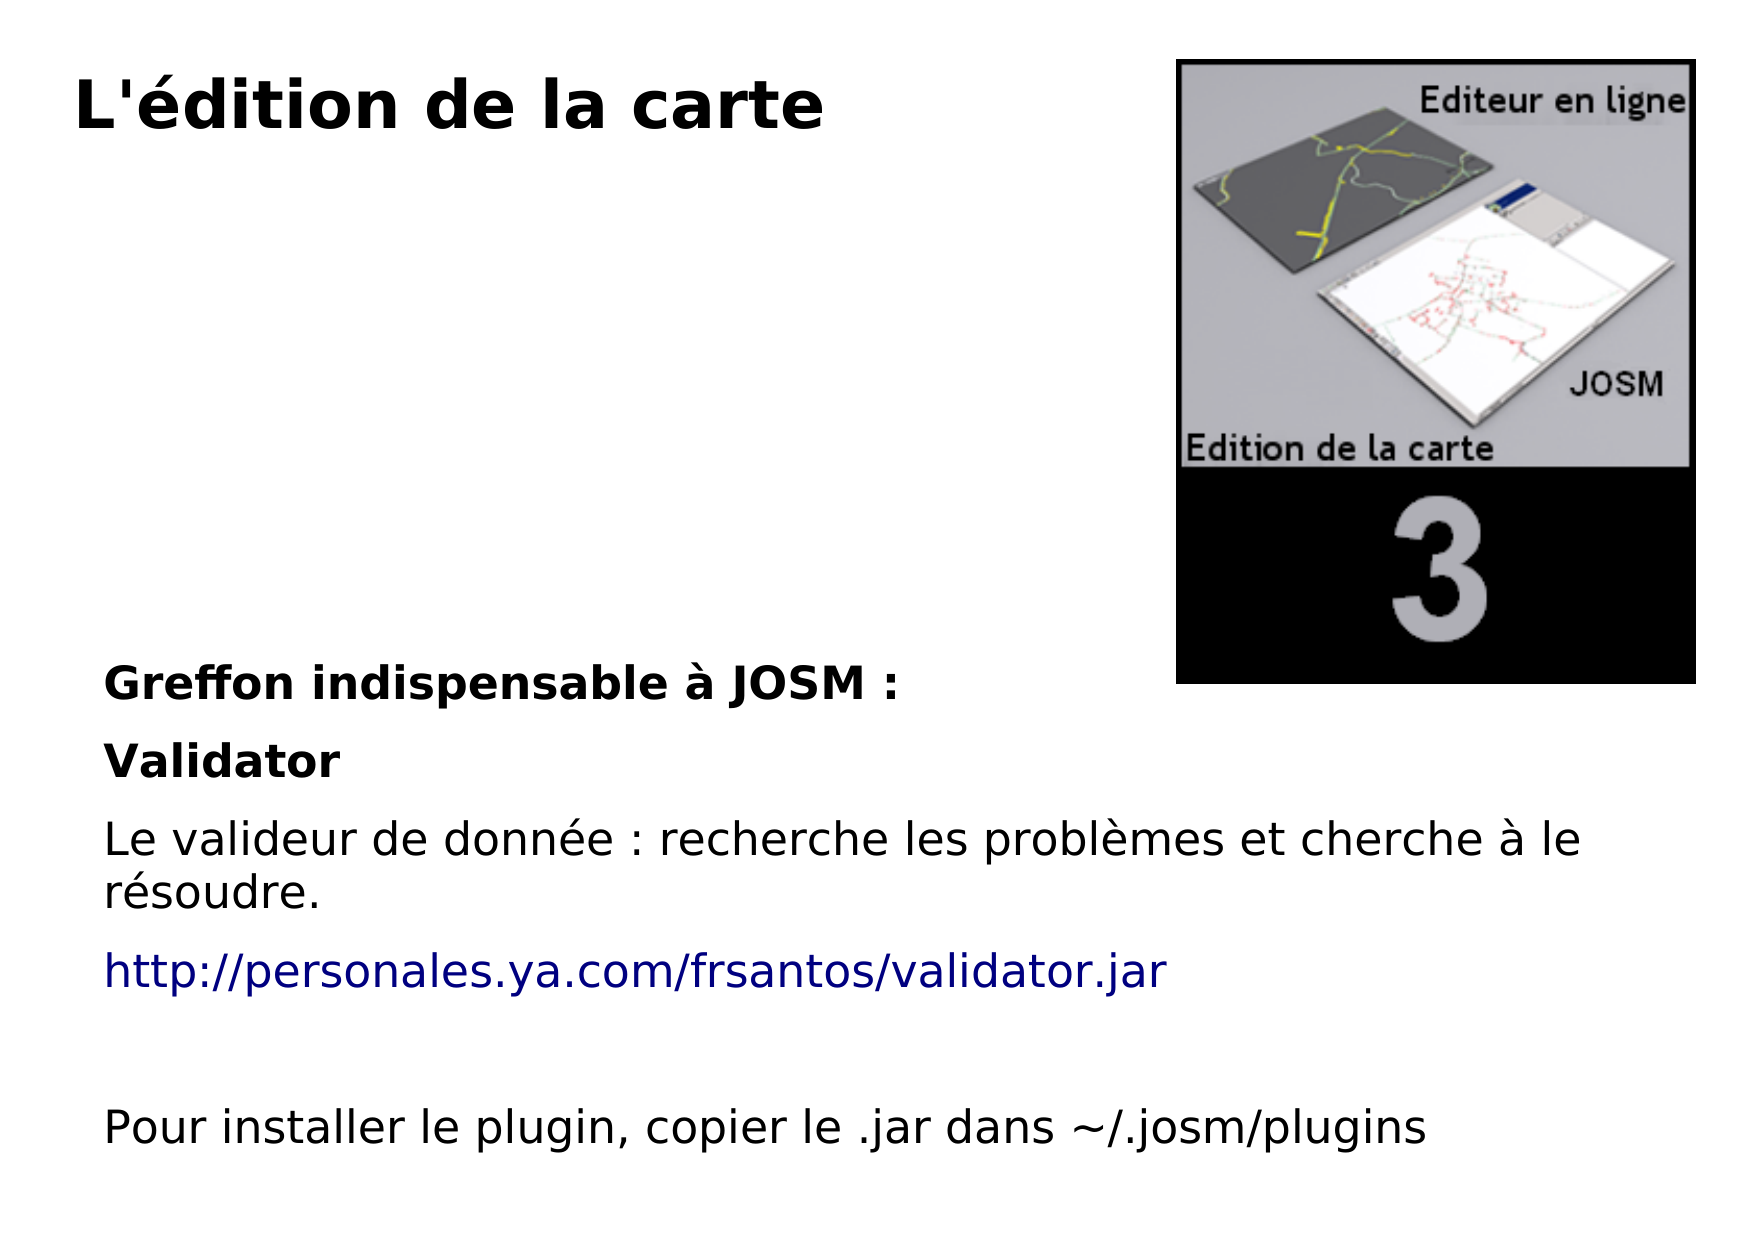

L'édition de la carte
Greffon indispensable à JOSM :
Validator
Le valideur de donnée : recherche les problèmes et cherche à le résoudre.
http://personales.ya.com/frsantos/validator.jar
Pour installer le plugin, copier le .jar dans ~/.josm/plugins